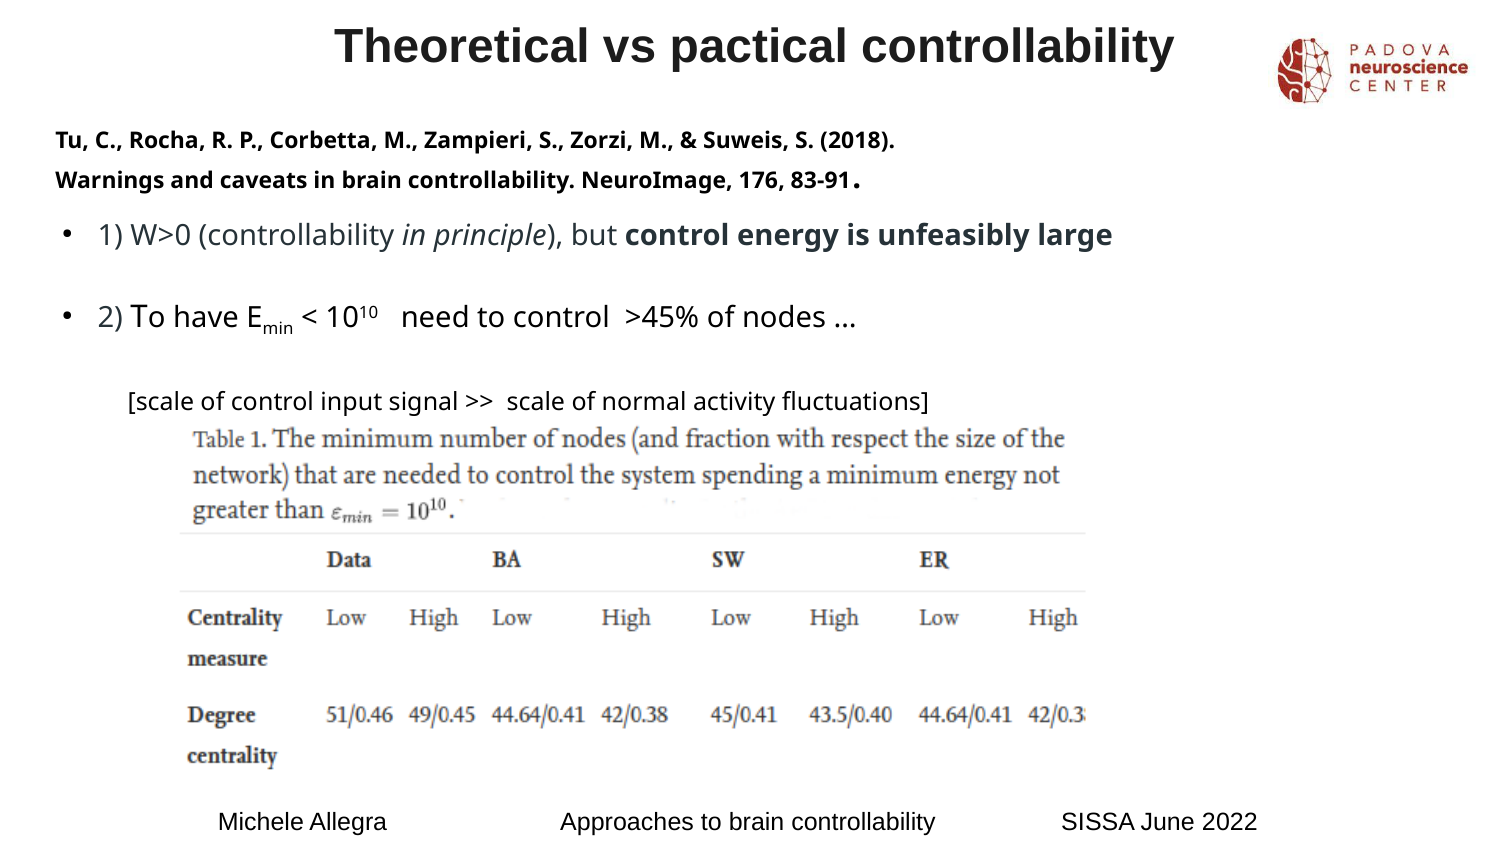

Theoretical vs pactical controllability
Tu, C., Rocha, R. P., Corbetta, M., Zampieri, S., Zorzi, M., & Suweis, S. (2018).
Warnings and caveats in brain controllability. NeuroImage, 176, 83-91.
1) W>0 (controllability in principle), but control energy is unfeasibly large
2) To have Emin < 1010 need to control >45% of nodes …
 [scale of control input signal >> scale of normal activity fluctuations]
Michele Allegra Approaches to brain controllability SISSA June 2022